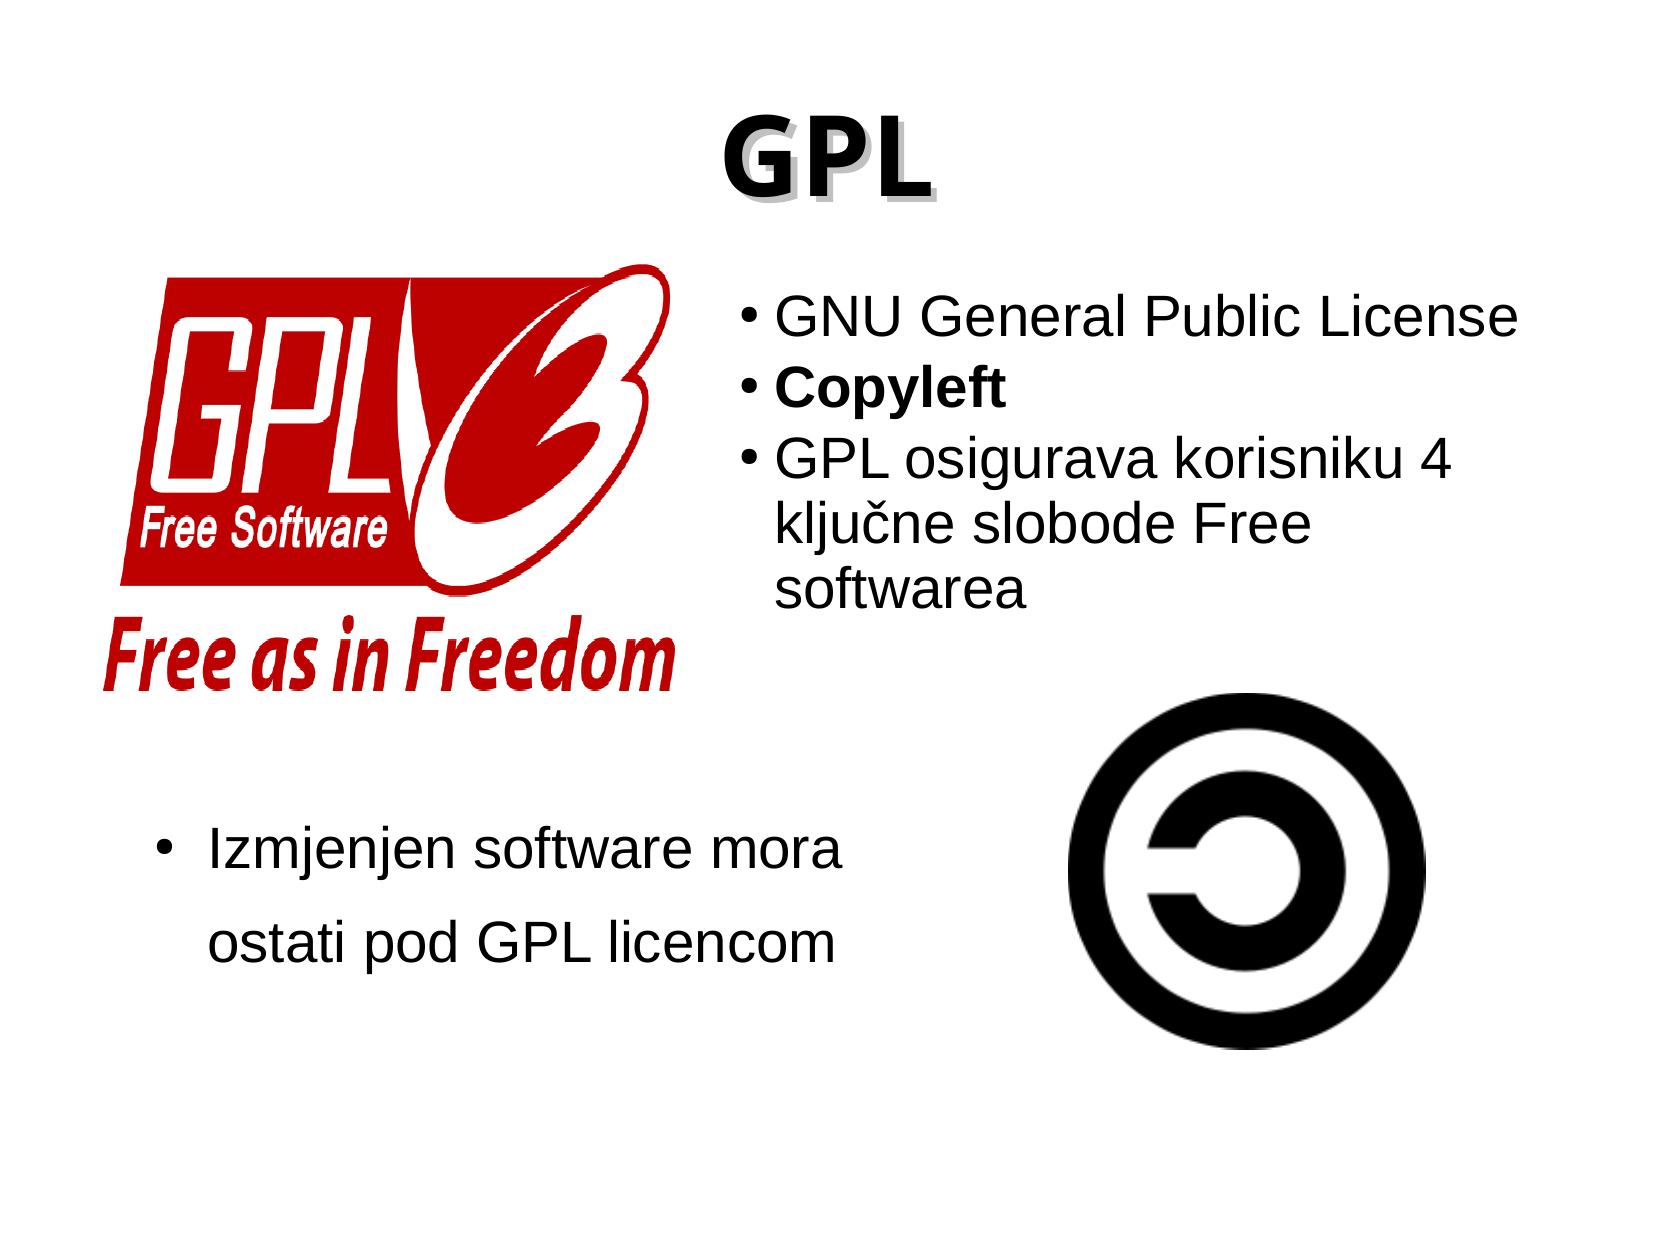

# GPL
GNU General Public License
Copyleft
GPL osigurava korisniku 4 ključne slobode Free softwarea
Izmjenjen software mora
ostati pod GPL licencom